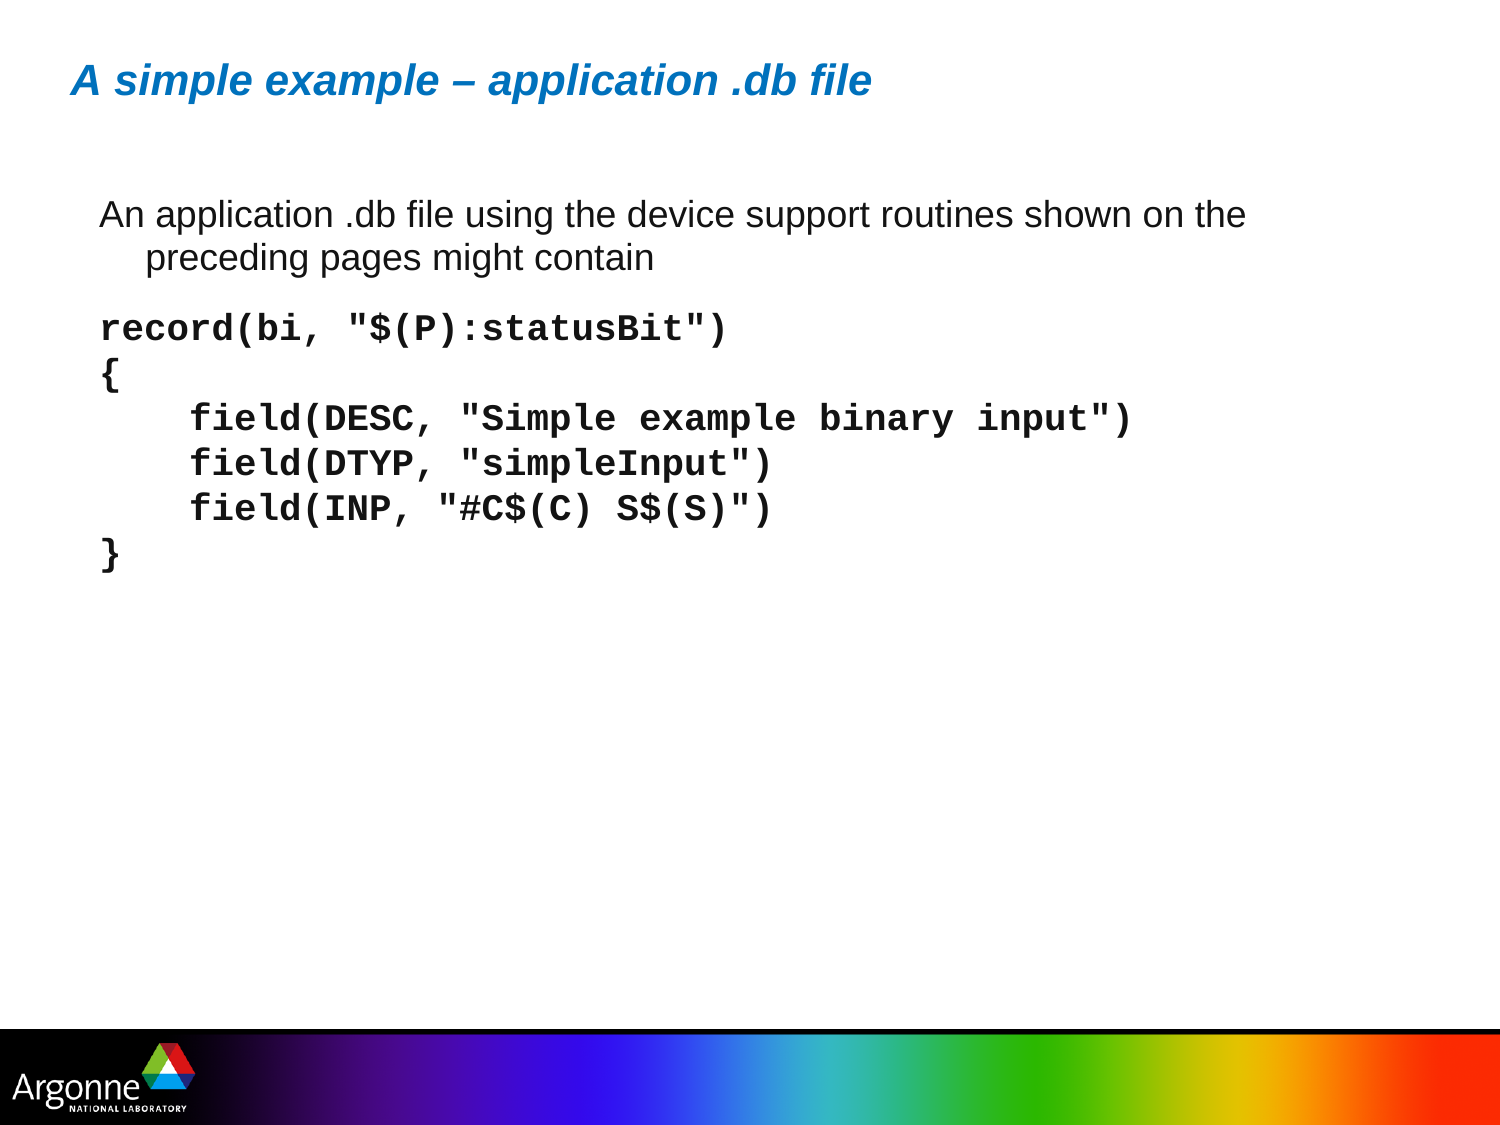

# A simple example – application .db file
An application .db file using the device support routines shown on the preceding pages might contain
record(bi, "$(P):statusBit")
{
 field(DESC, "Simple example binary input")
 field(DTYP, "simpleInput")
 field(INP, "#C$(C) S$(S)")
}